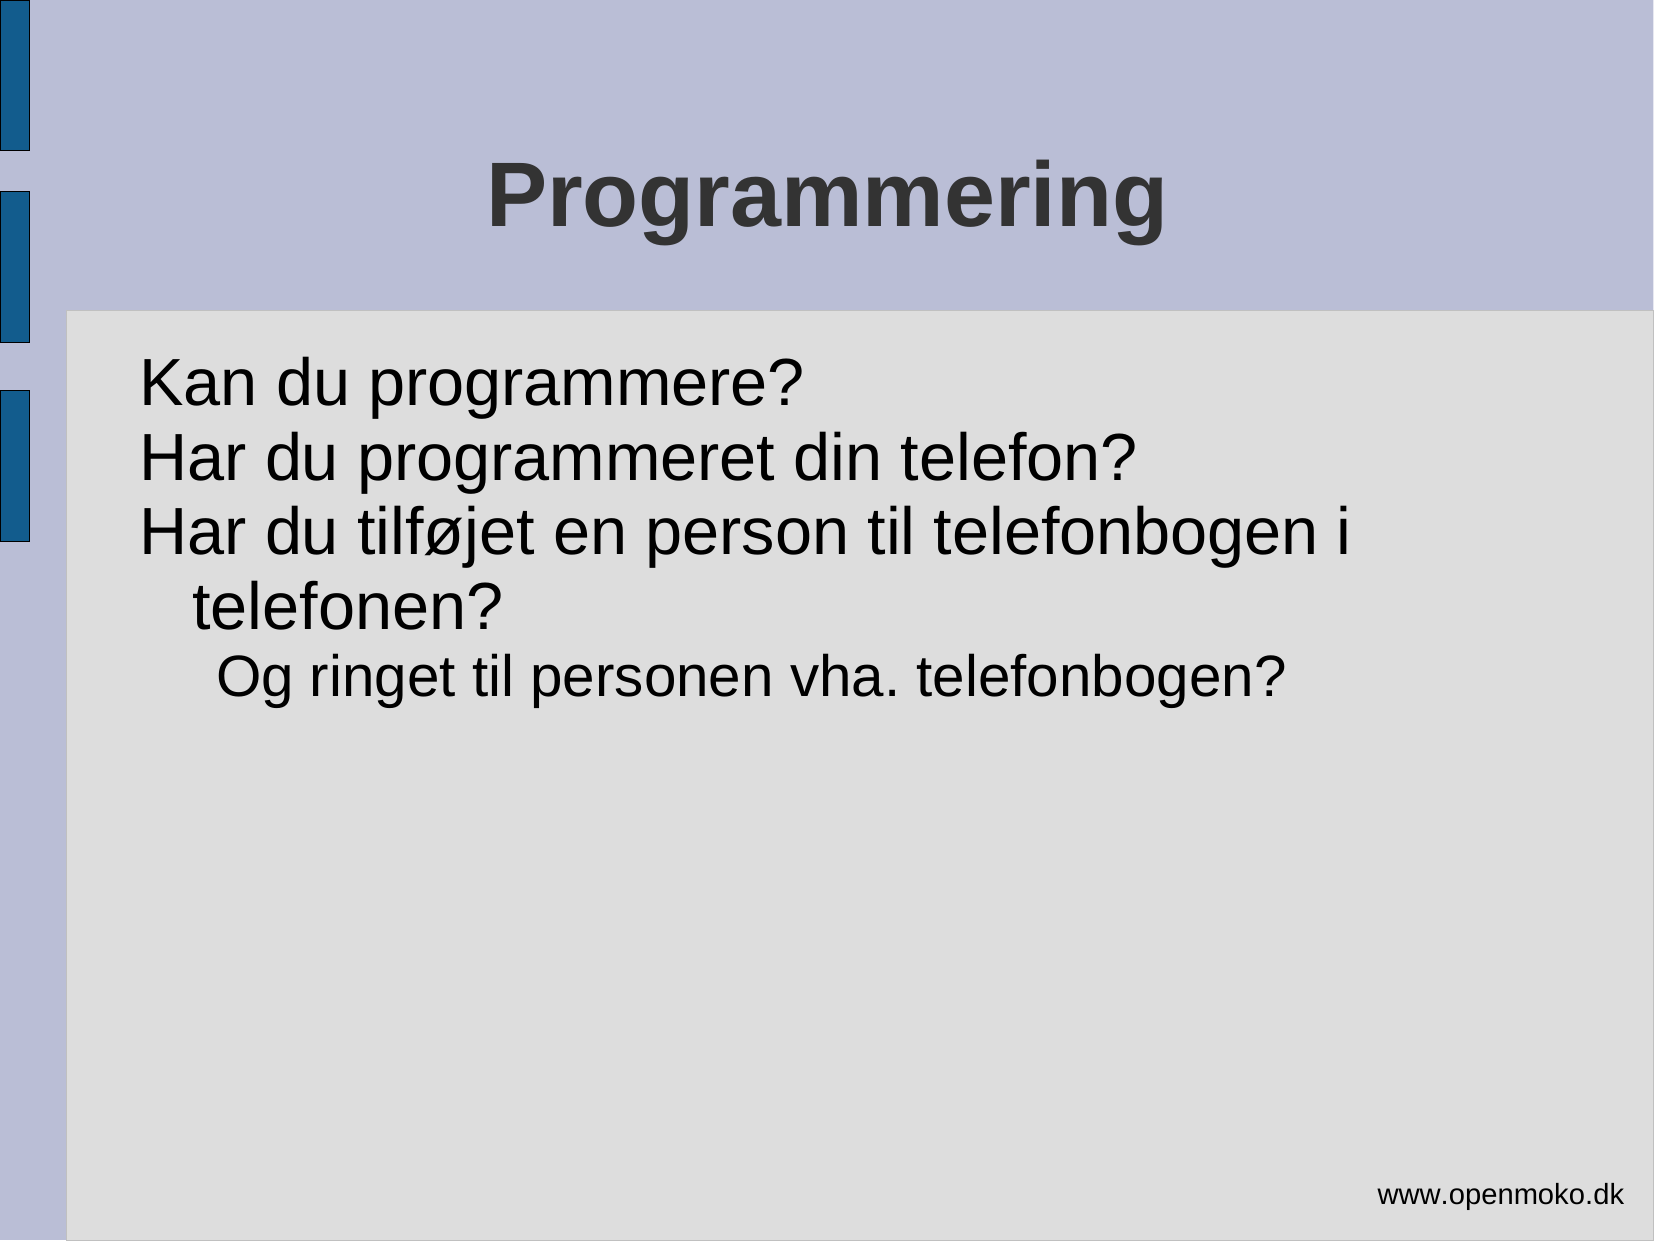

# Programmering
Kan du programmere?
Har du programmeret din telefon?
Har du tilføjet en person til telefonbogen i telefonen?
Og ringet til personen vha. telefonbogen?